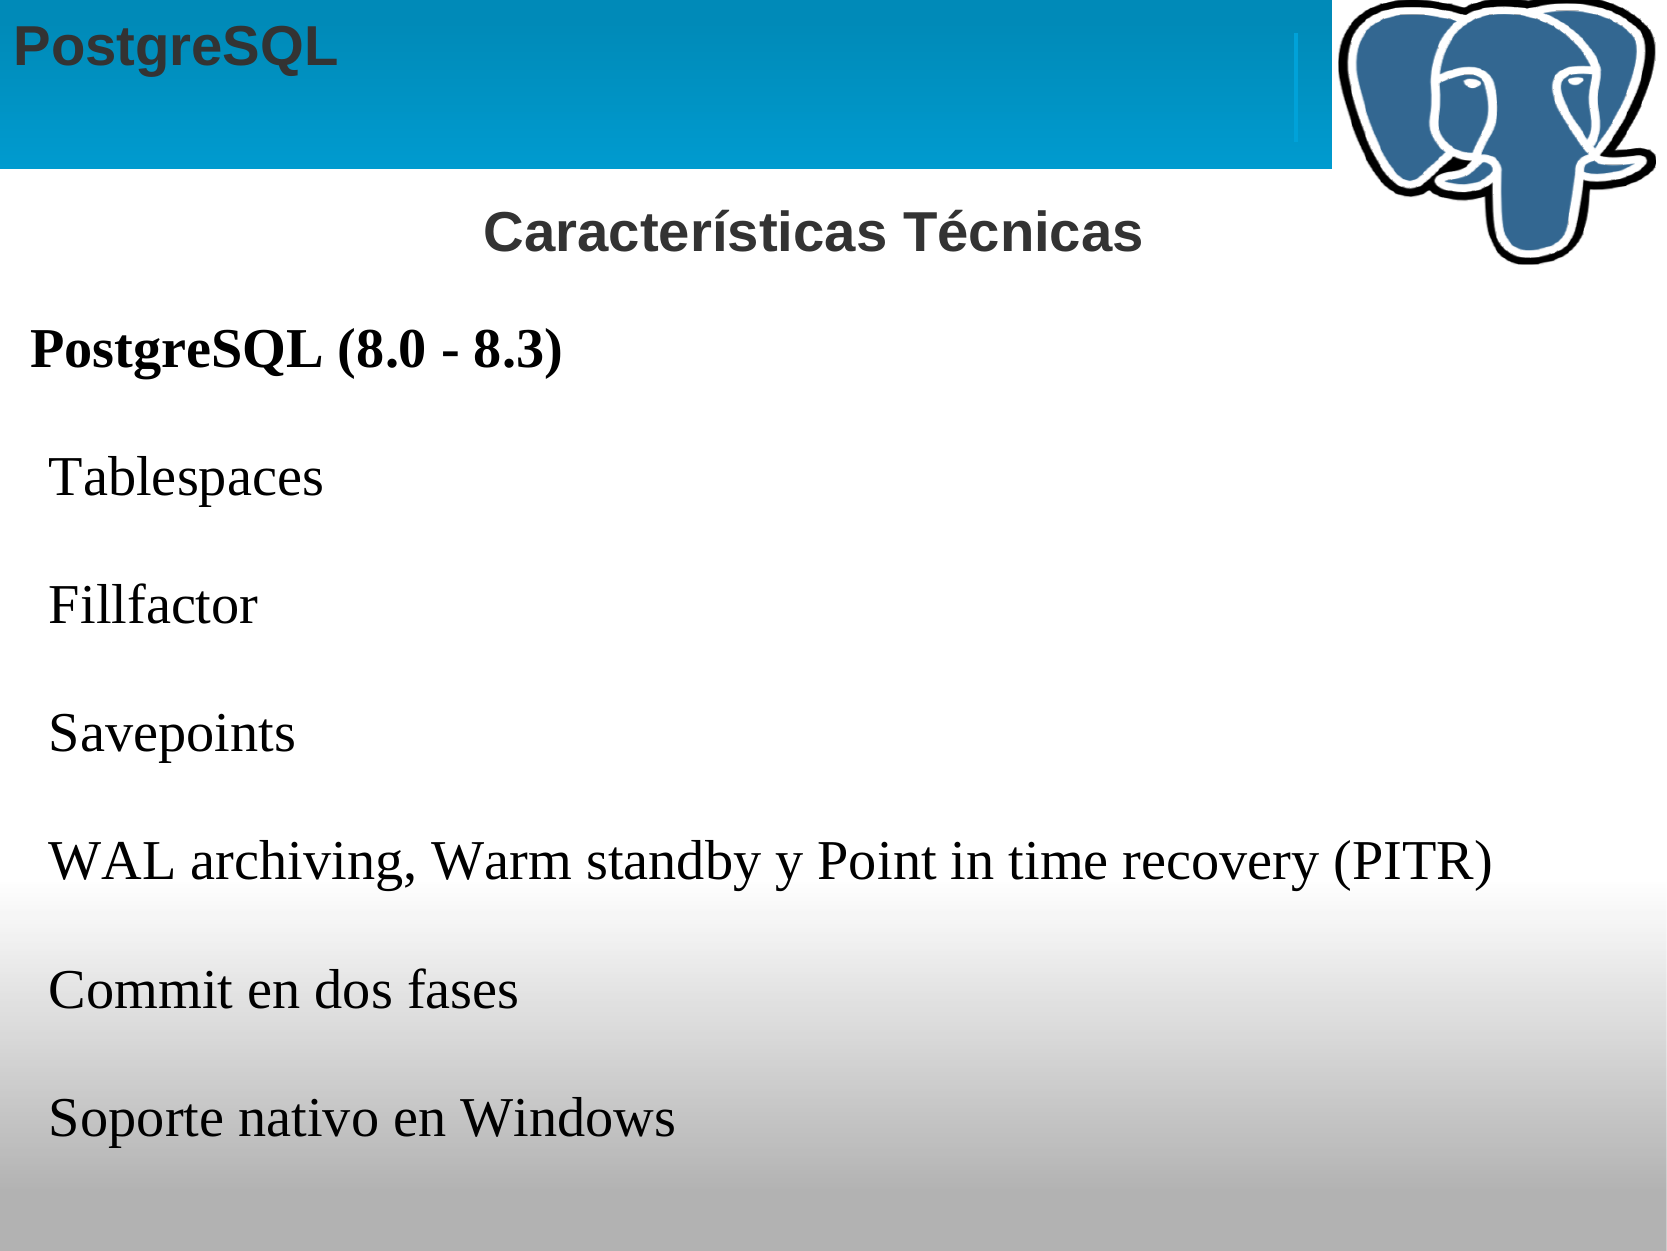

PostgreSQL
Características Técnicas
PostgreSQL (8.0 - 8.3)
Tablespaces
Fillfactor
Savepoints
WAL archiving, Warm standby y Point in time recovery (PITR)
Commit en dos fases
Soporte nativo en Windows